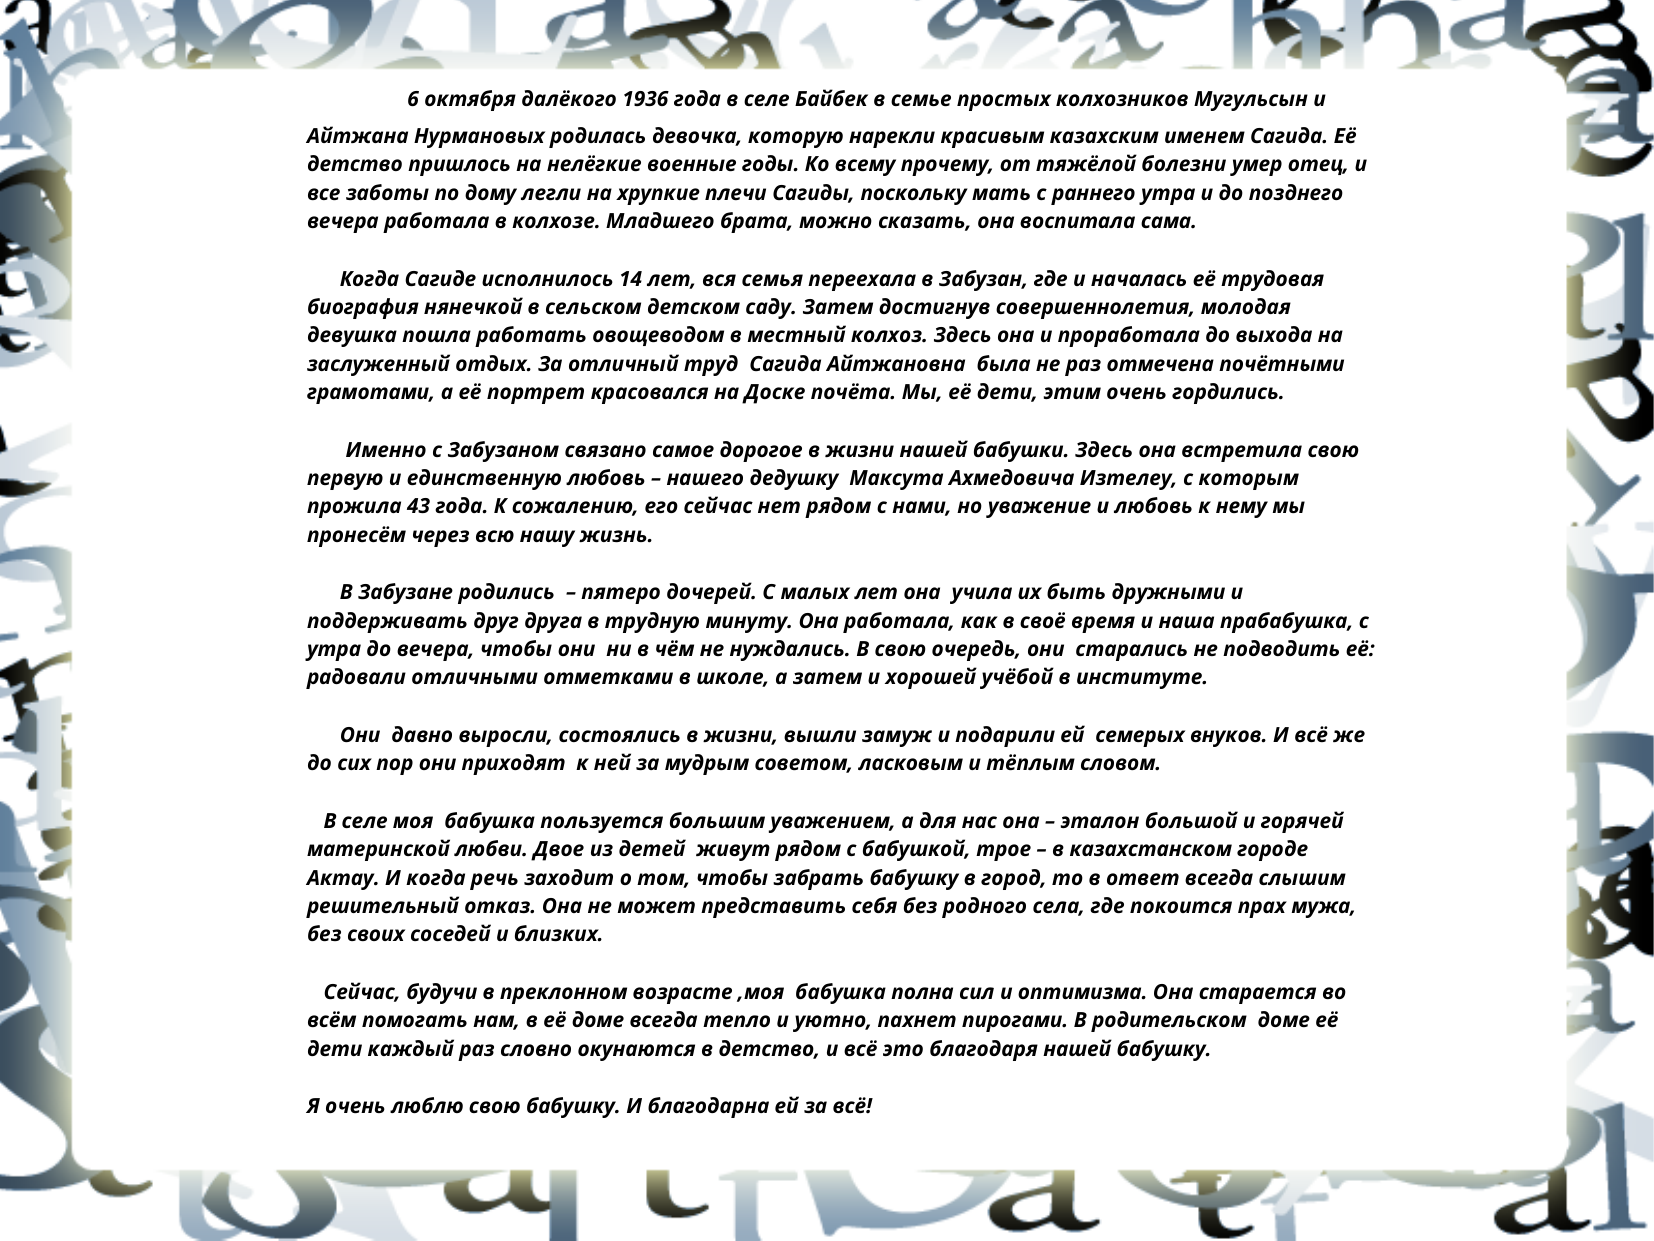

# 6 октября далёкого 1936 года в селе Байбек в семье простых колхозников Мугульсын и Айтжана Нурмановых родилась девочка, которую нарекли красивым казахским именем Сагида. Её детство пришлось на нелёгкие военные годы. Ко всему прочему, от тяжёлой болезни умер отец, и все заботы по дому легли на хрупкие плечи Сагиды, поскольку мать с раннего утра и до позднего вечера работала в колхозе. Младшего брата, можно сказать, она воспитала сама.
 Когда Сагиде исполнилось 14 лет, вся семья переехала в Забузан, где и началась её трудовая биография нянечкой в сельском детском саду. Затем достигнув совершеннолетия, молодая девушка пошла работать овощеводом в местный колхоз. Здесь она и проработала до выхода на заслуженный отдых. За отличный труд Сагида Айтжановна была не раз отмечена почётными грамотами, а её портрет красовался на Доске почёта. Мы, её дети, этим очень гордились.
 Именно с Забузаном связано самое дорогое в жизни нашей бабушки. Здесь она встретила свою первую и единственную любовь – нашего дедушку Максута Ахмедовича Изтелеу, с которым прожила 43 года. К сожалению, его сейчас нет рядом с нами, но уважение и любовь к нему мы пронесём через всю нашу жизнь.
 В Забузане родились – пятеро дочерей. С малых лет она учила их быть дружными и поддерживать друг друга в трудную минуту. Она работала, как в своё время и наша прабабушка, с утра до вечера, чтобы они ни в чём не нуждались. В свою очередь, они старались не подводить её: радовали отличными отметками в школе, а затем и хорошей учёбой в институте.
 Они давно выросли, состоялись в жизни, вышли замуж и подарили ей семерых внуков. И всё же до сих пор они приходят к ней за мудрым советом, ласковым и тёплым словом.
 В селе моя бабушка пользуется большим уважением, а для нас она – эталон большой и горячей материнской любви. Двое из детей живут рядом с бабушкой, трое – в казахстанском городе Актау. И когда речь заходит о том, чтобы забрать бабушку в город, то в ответ всегда слышим решительный отказ. Она не может представить себя без родного села, где покоится прах мужа, без своих соседей и близких.
 Сейчас, будучи в преклонном возрасте ,моя бабушка полна сил и оптимизма. Она старается во всём помогать нам, в её доме всегда тепло и уютно, пахнет пирогами. В родительском доме её дети каждый раз словно окунаются в детство, и всё это благодаря нашей бабушку.
Я очень люблю свою бабушку. И благодарна ей за всё!